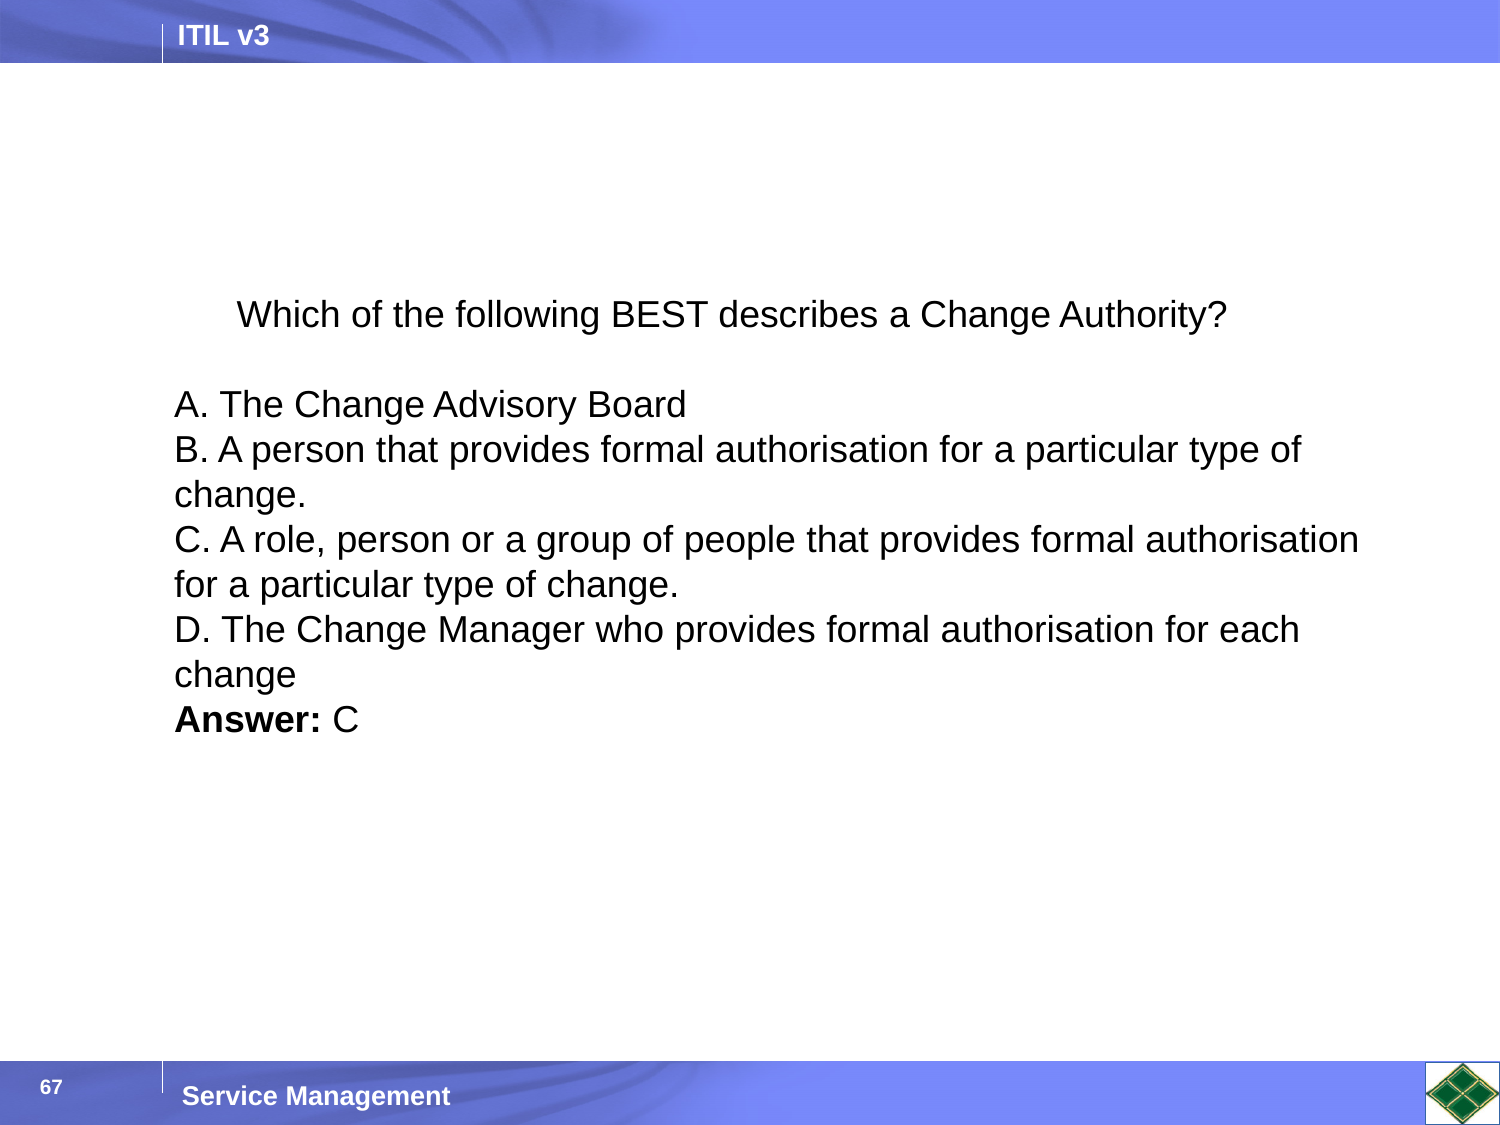

66. Which of the following BEST describes a Change Authority?
A. The Change Advisory Board
B. A person that provides formal authorisation for a particular type of change.
C. A role, person or a group of people that provides formal authorisation for a particular type of change.
D. The Change Manager who provides formal authorisation for each change
Answer: C